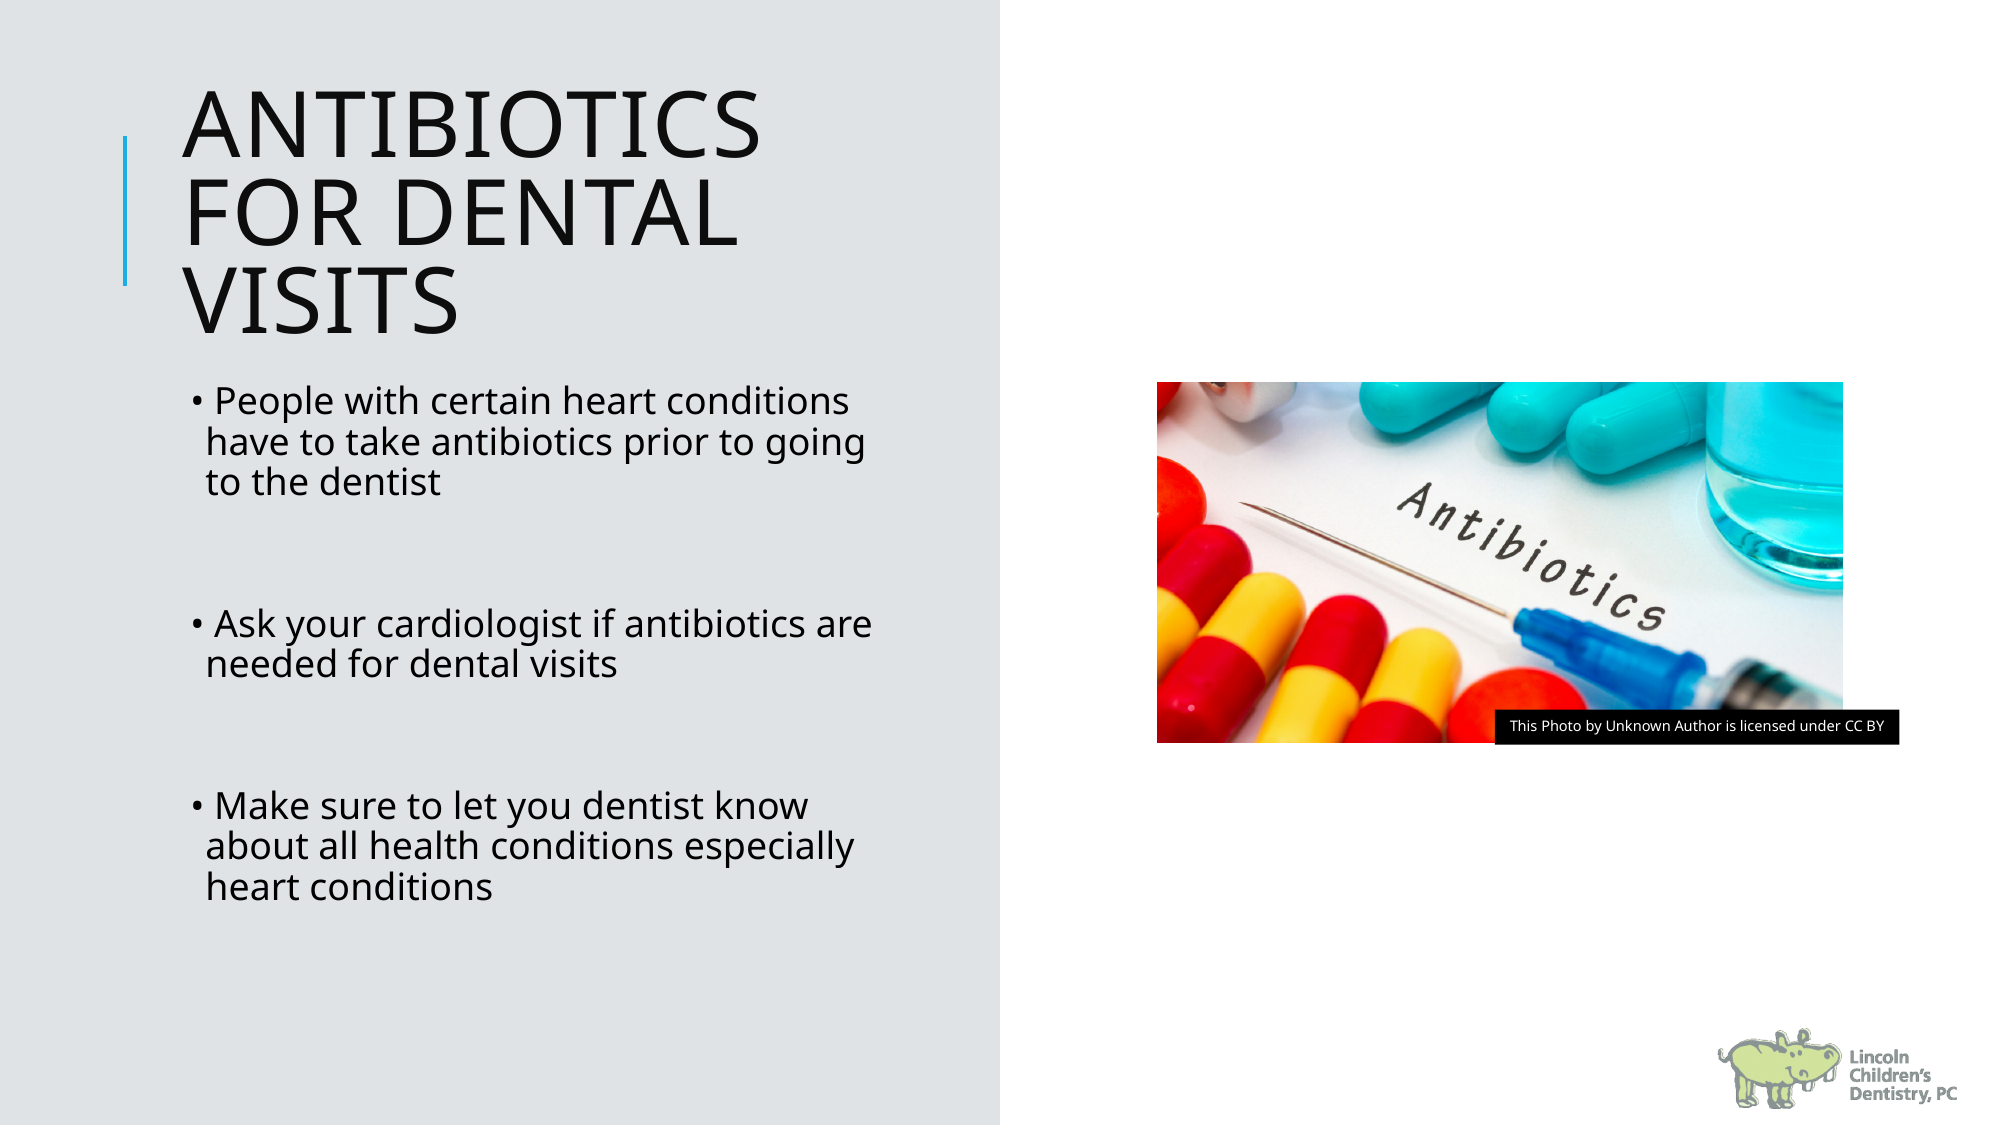

# Antibiotics for dental visits
• People with certain heart conditions have to take antibiotics prior to going to the dentist
• Ask your cardiologist if antibiotics are needed for dental visits
• Make sure to let you dentist know about all health conditions especially heart conditions
This Photo by Unknown Author is licensed under CC BY